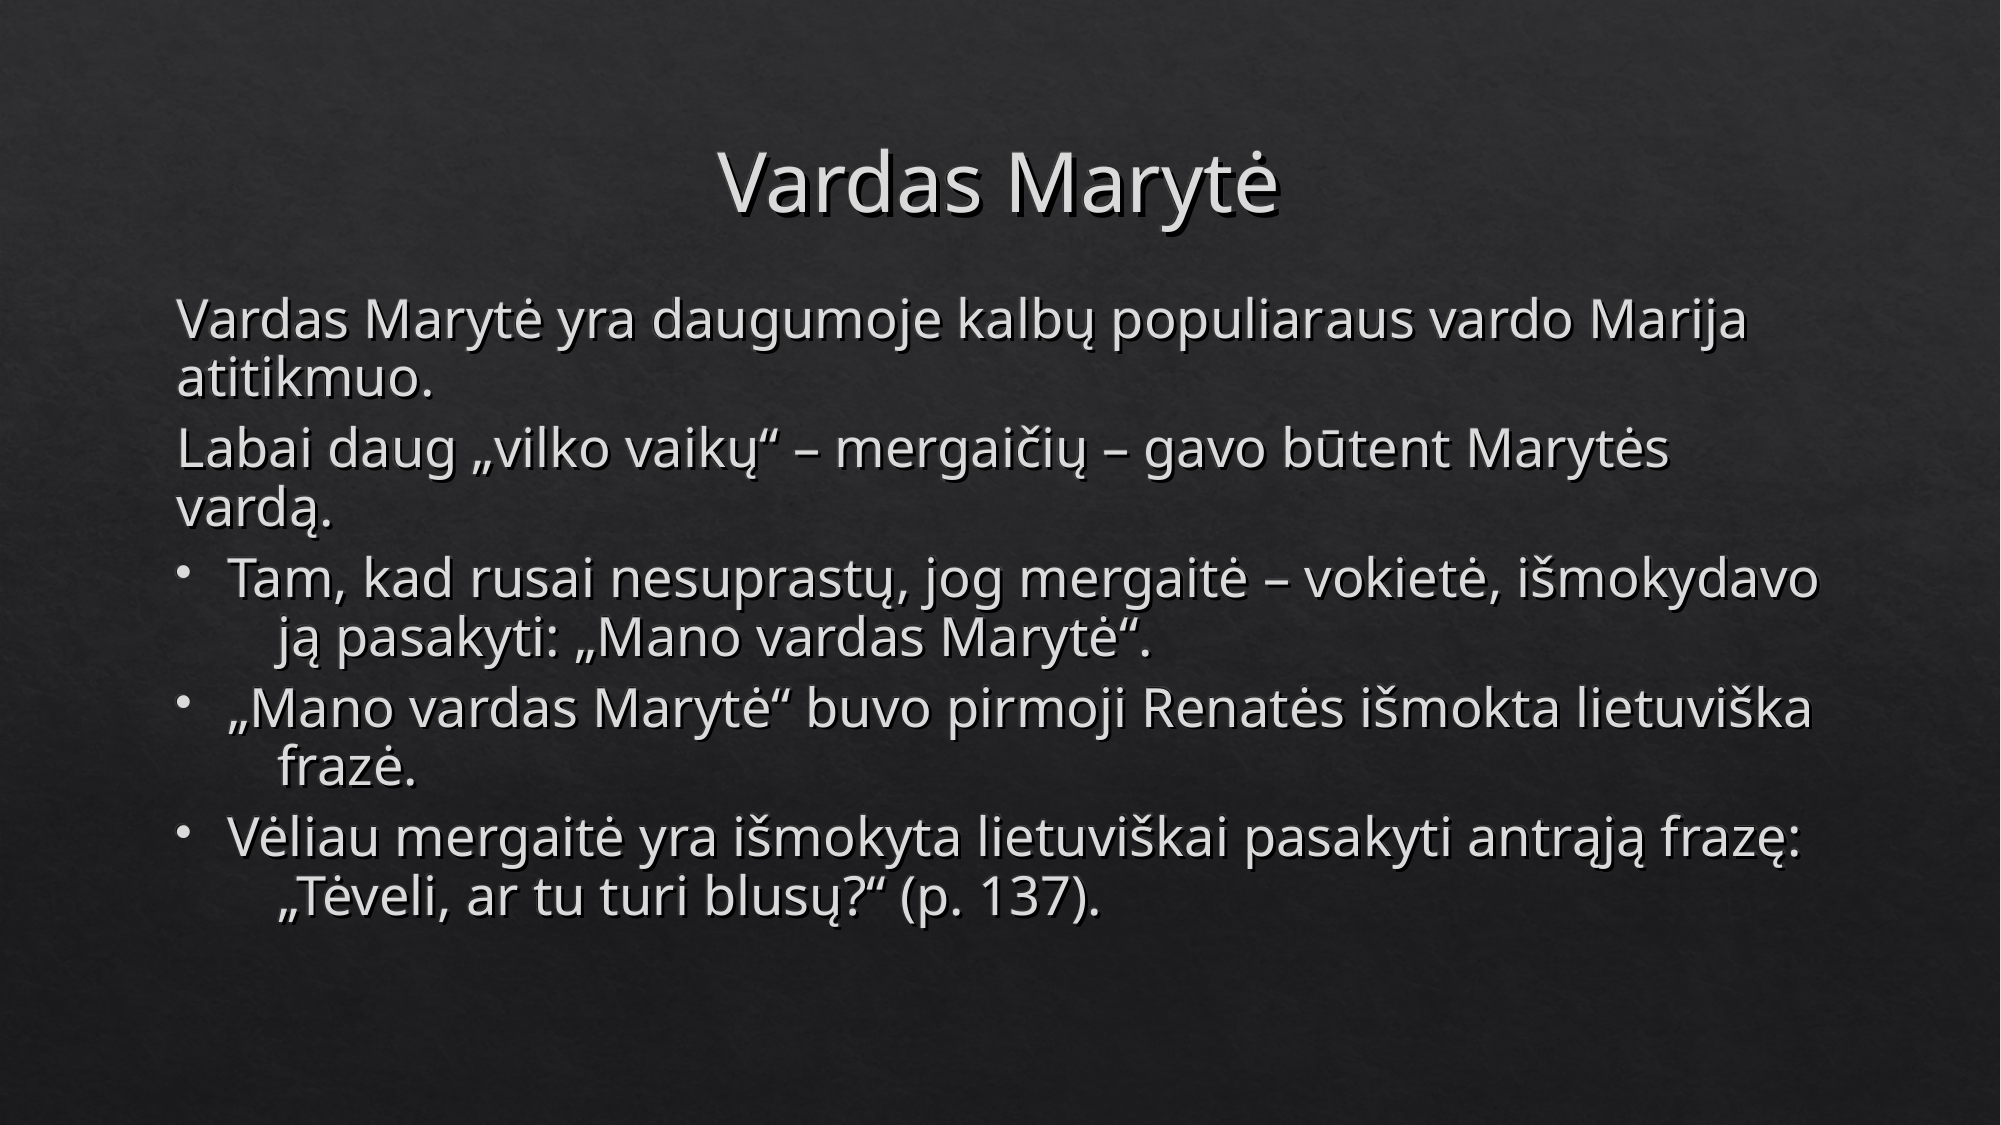

# Vardas Marytė
Vardas Marytė yra daugumoje kalbų populiaraus vardo Marija atitikmuo.
Labai daug „vilko vaikų“ – mergaičių – gavo būtent Marytės vardą.
Tam, kad rusai nesuprastų, jog mergaitė – vokietė, išmokydavo ją pasakyti: „Mano vardas Marytė“.
„Mano vardas Marytė“ buvo pirmoji Renatės išmokta lietuviška frazė.
Vėliau mergaitė yra išmokyta lietuviškai pasakyti antrąją frazę: „Tėveli, ar tu turi blusų?“ (p. 137).